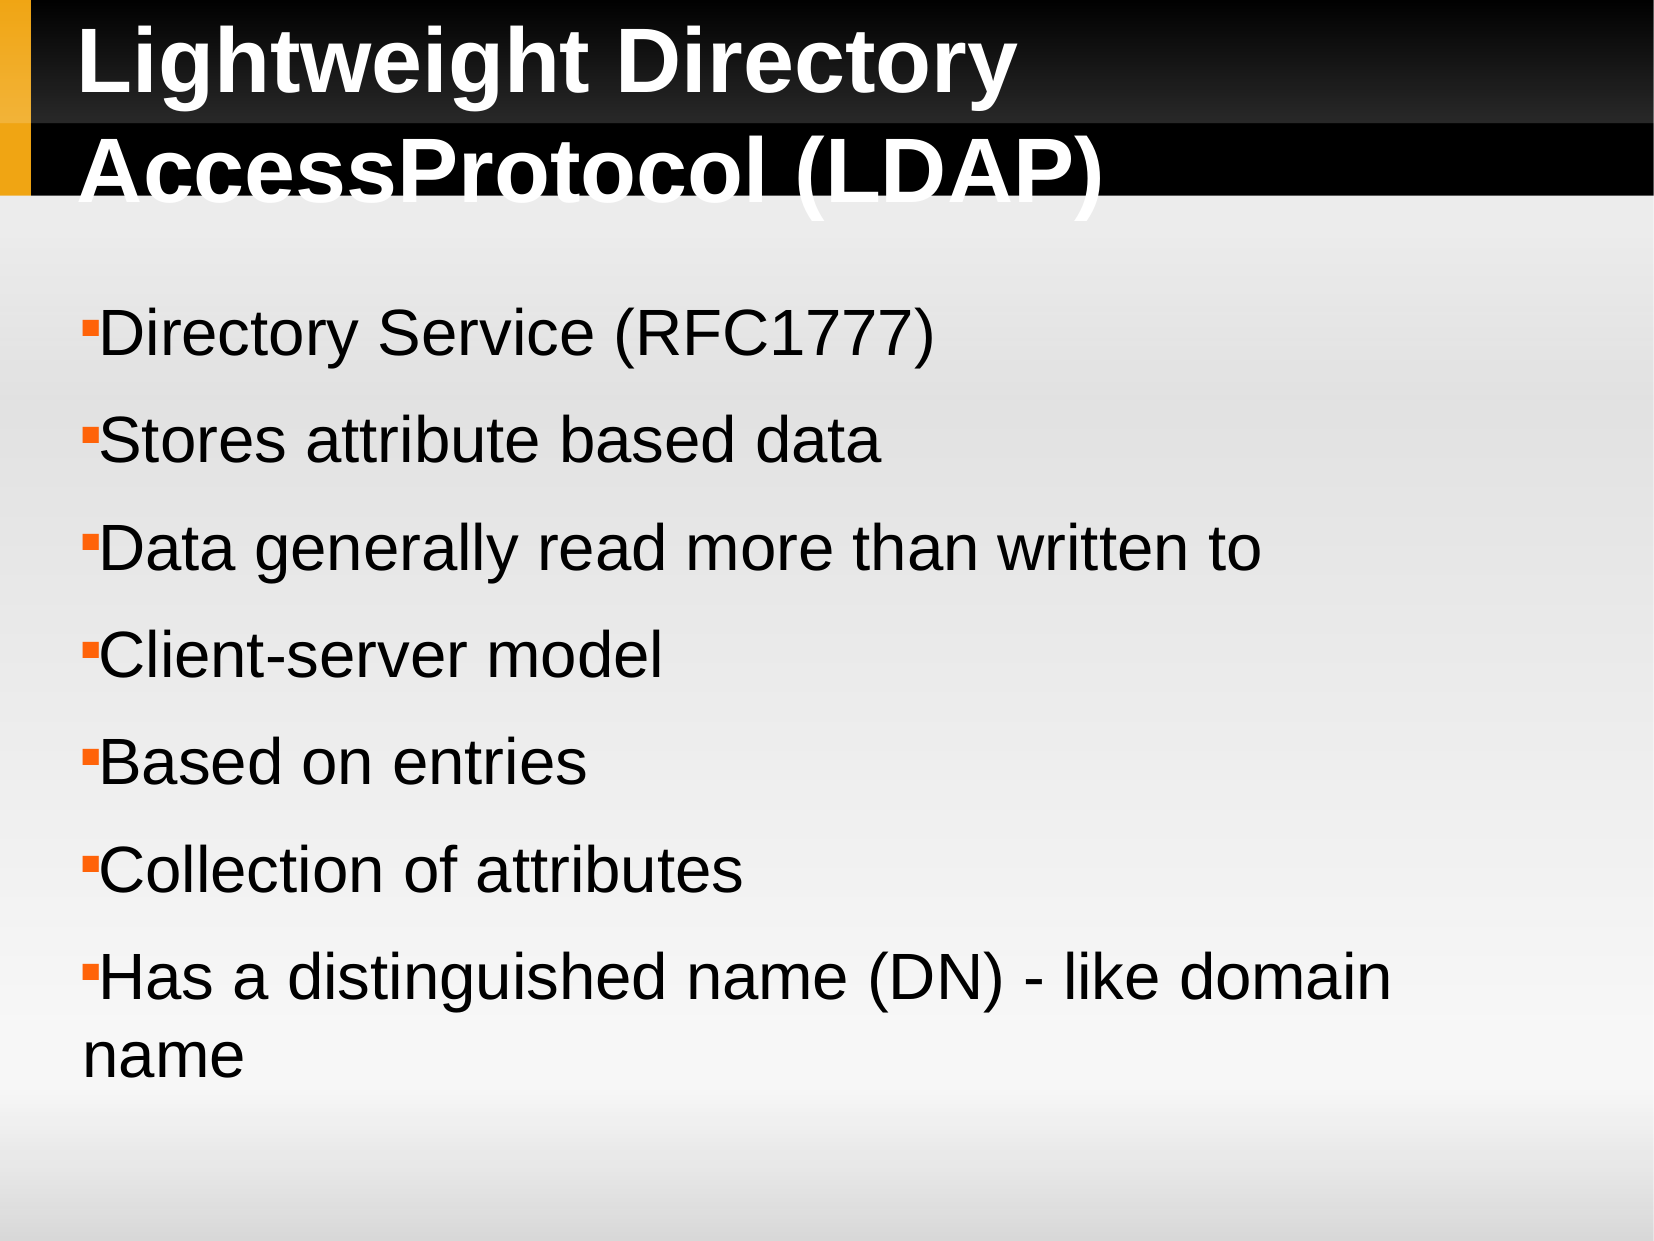

# Lightweight Directory AccessProtocol (LDAP)
Directory Service (RFC1777)
Stores attribute based data
Data generally read more than written to
Client-server model
Based on entries
Collection of attributes
Has a distinguished name (DN) - like domain name